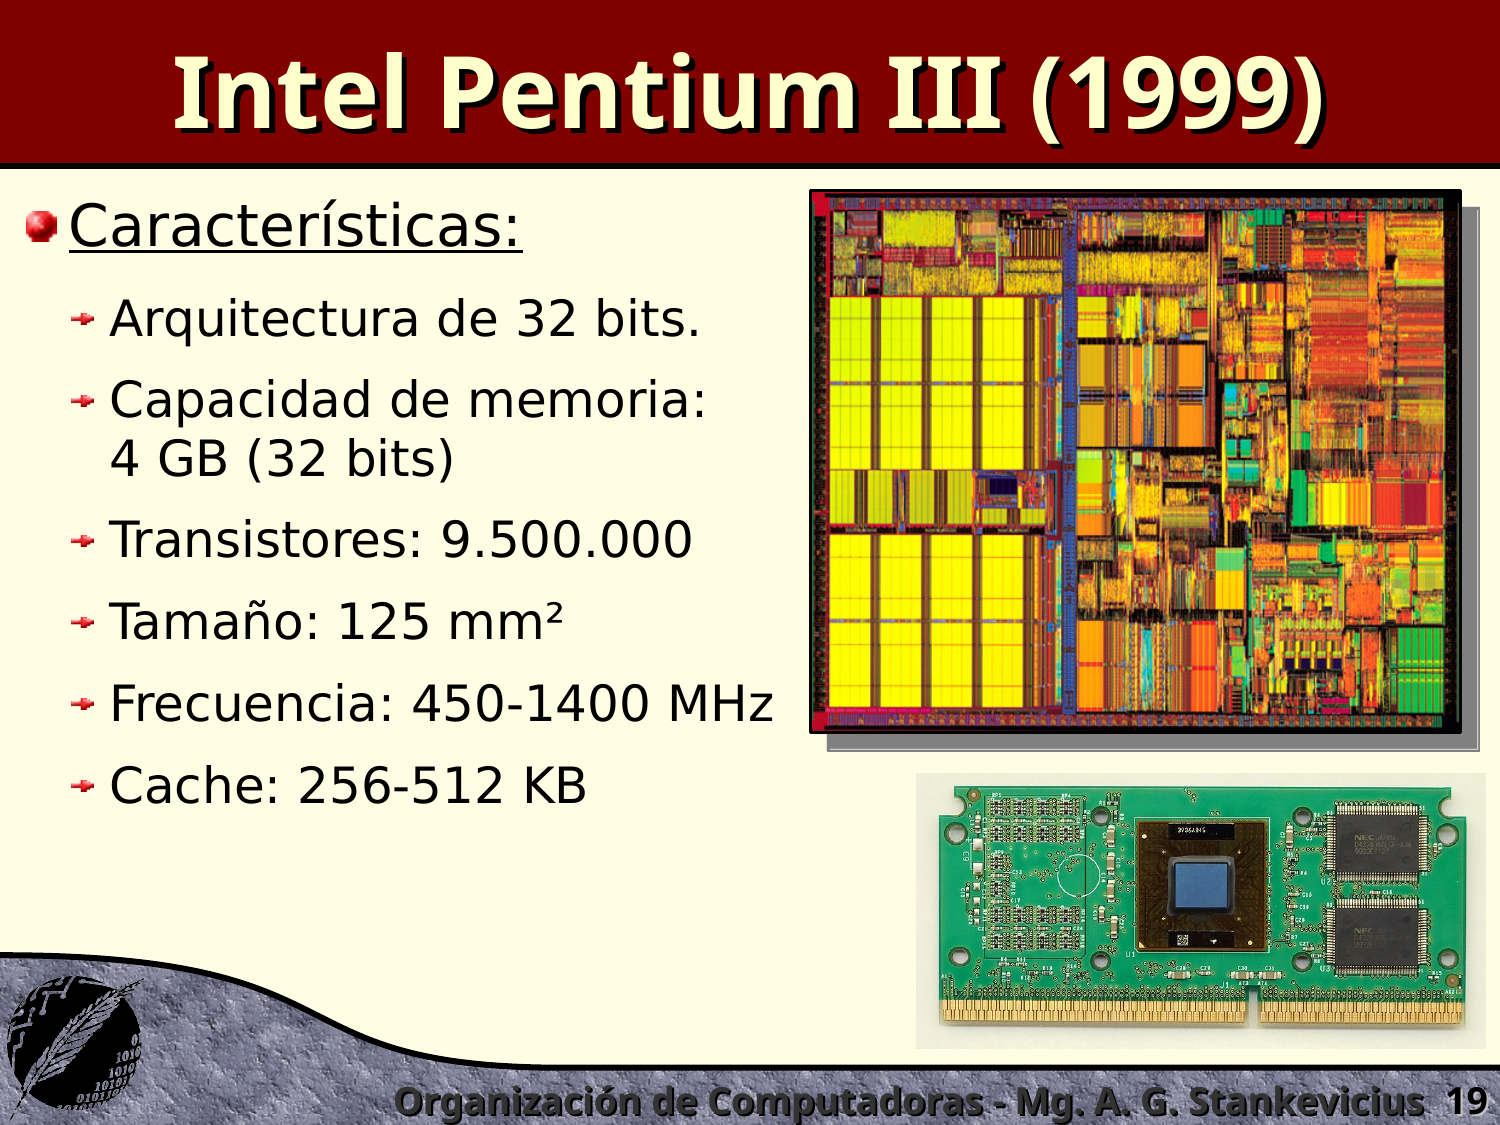

# Intel Pentium III (1999)
Características:
Arquitectura de 32 bits.
Capacidad de memoria:
4 GB (32 bits)
Transistores: 9.500.000
Tamaño: 125 mm²
Frecuencia: 450-1400 MHz
Cache: 256-512 KB
19